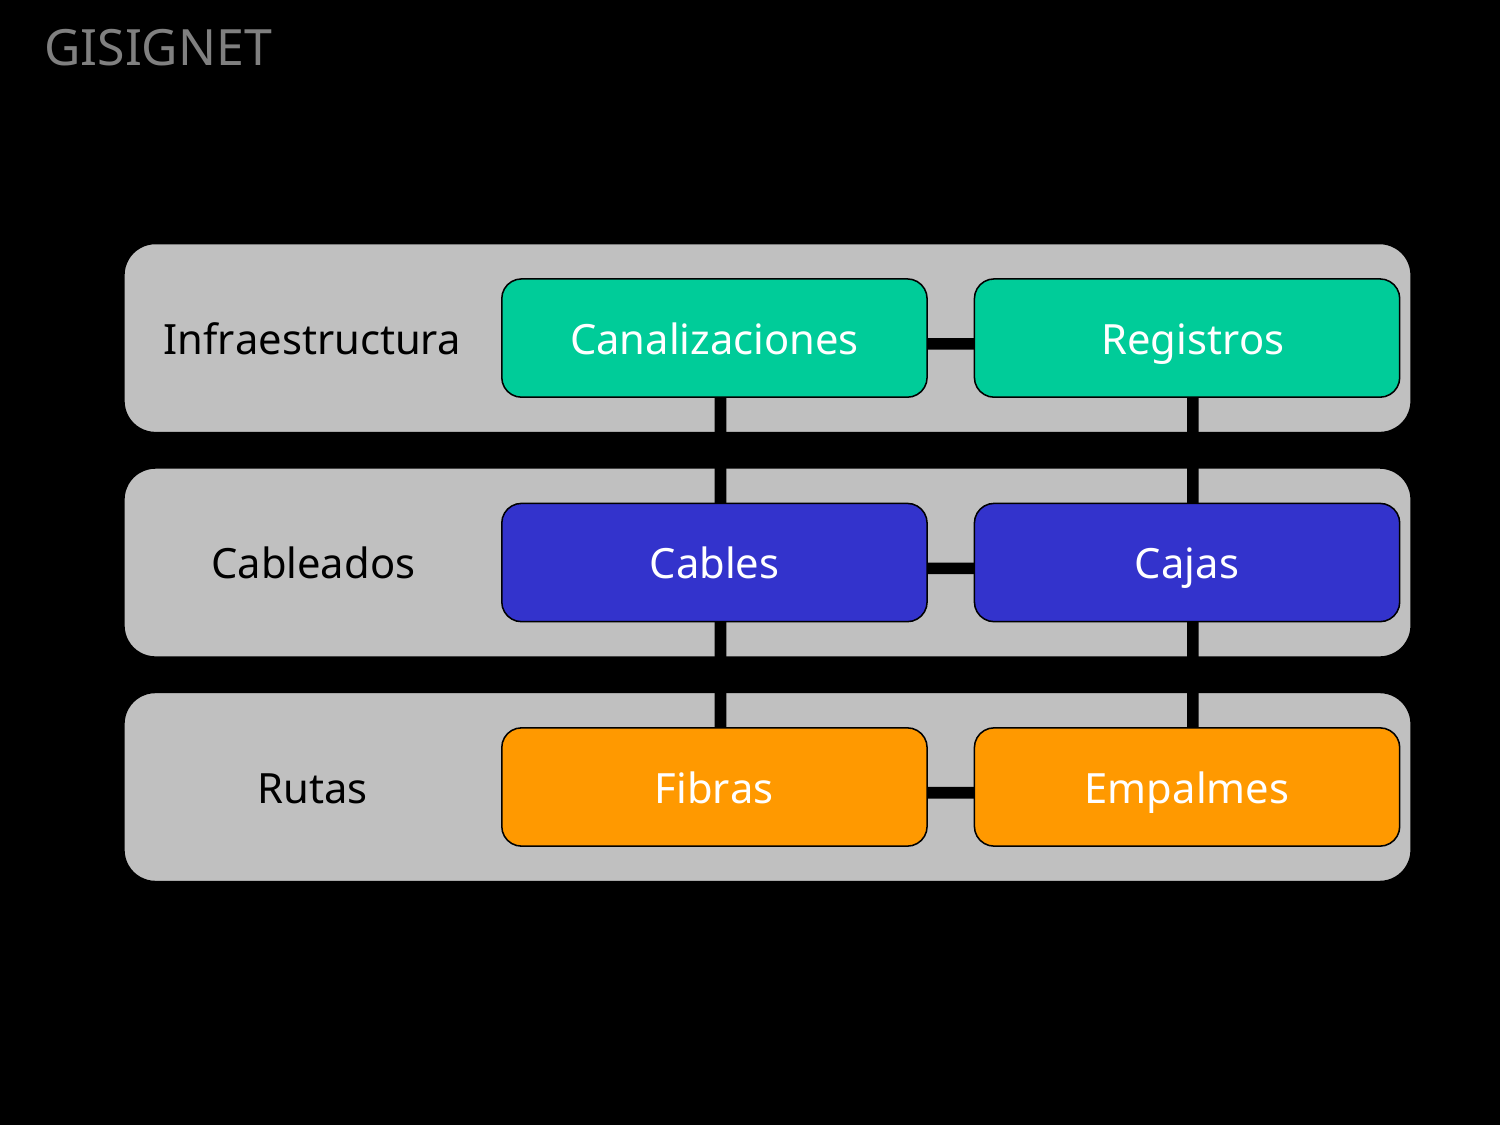

# GISIGNET
Infraestructura
Canalizaciones
Registros
Cableados
Cables
Cajas
Rutas
Fibras
Empalmes
19